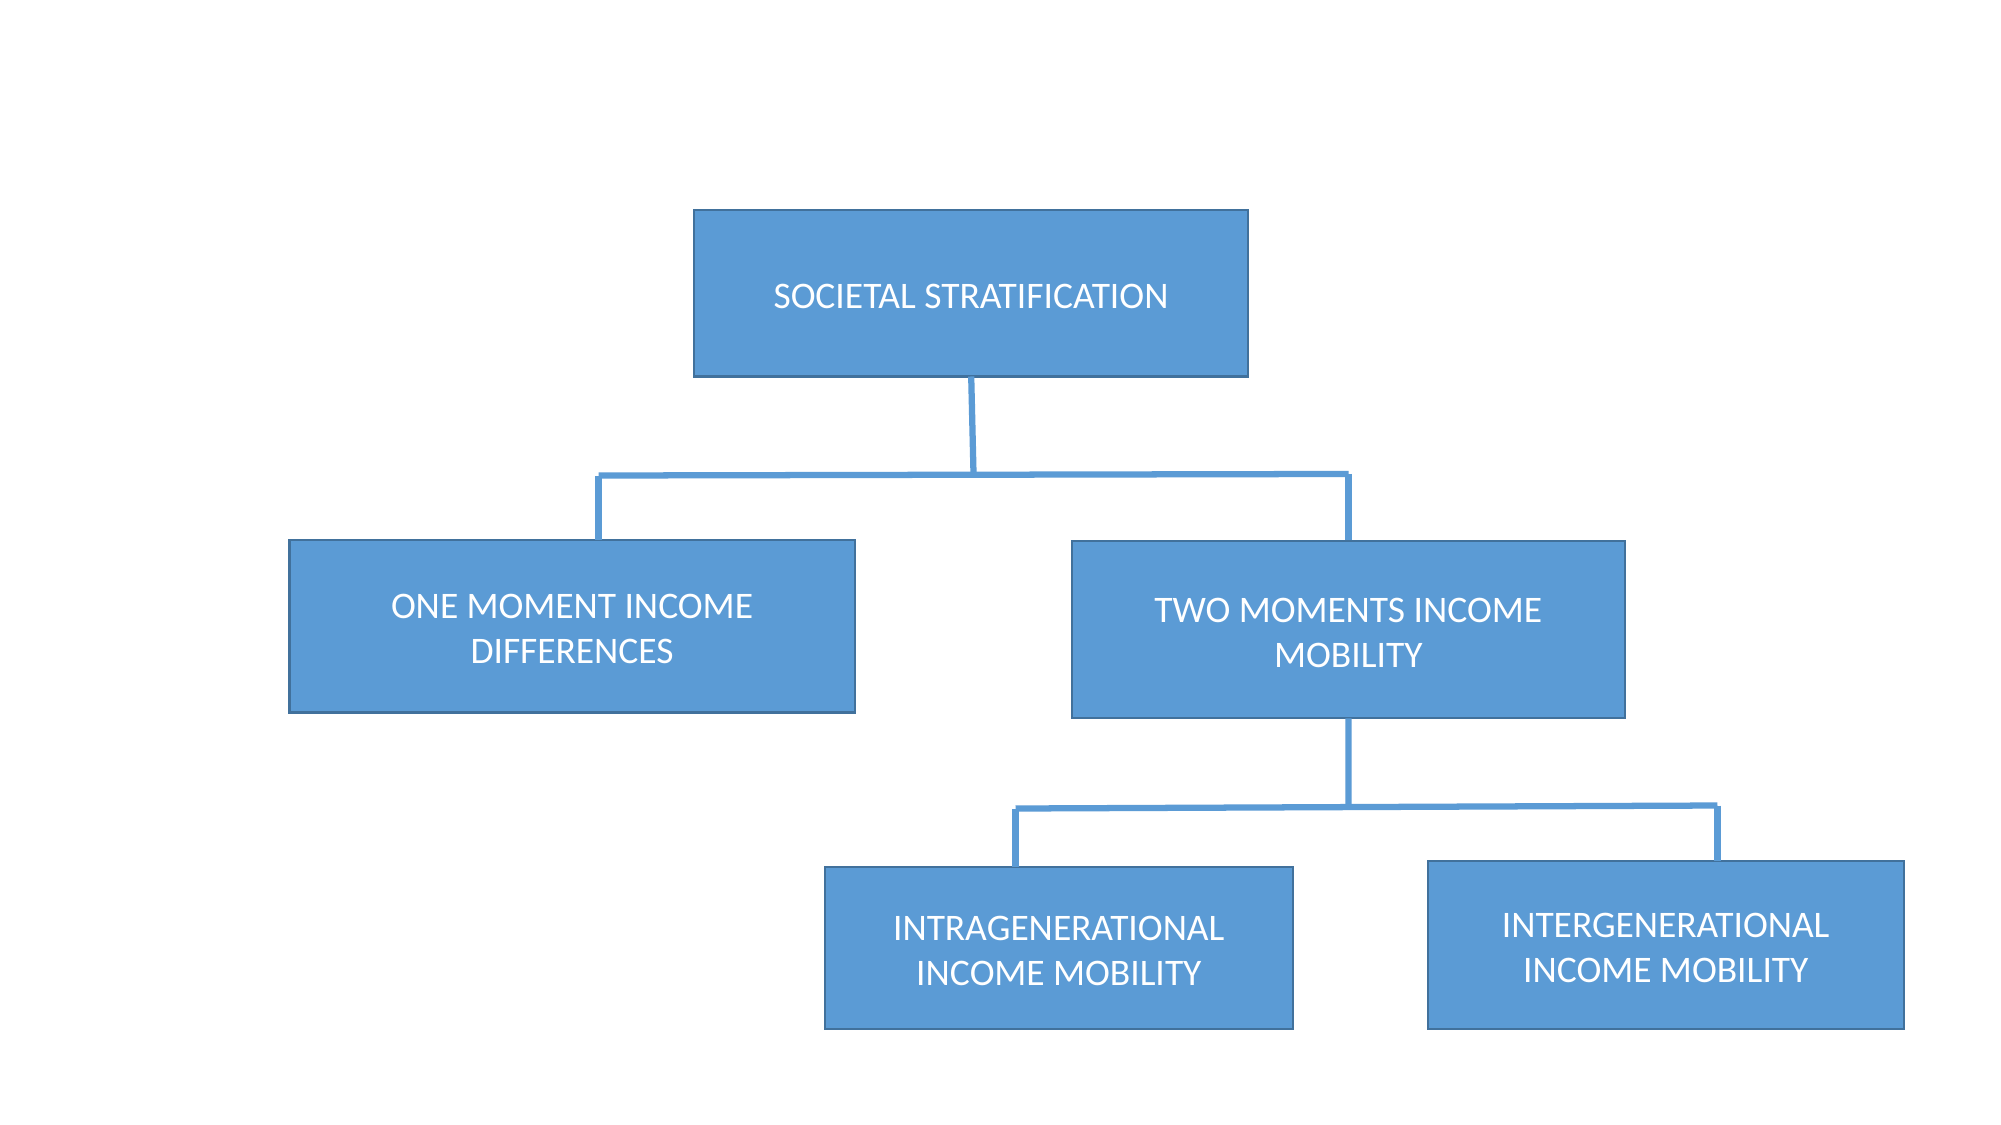

SOCIETAL STRATIFICATION
ONE MOMENT INCOME DIFFERENCES
TWO MOMENTS INCOME MOBILITY
INTERGENERATIONAL INCOME MOBILITY
INTRAGENERATIONAL INCOME MOBILITY